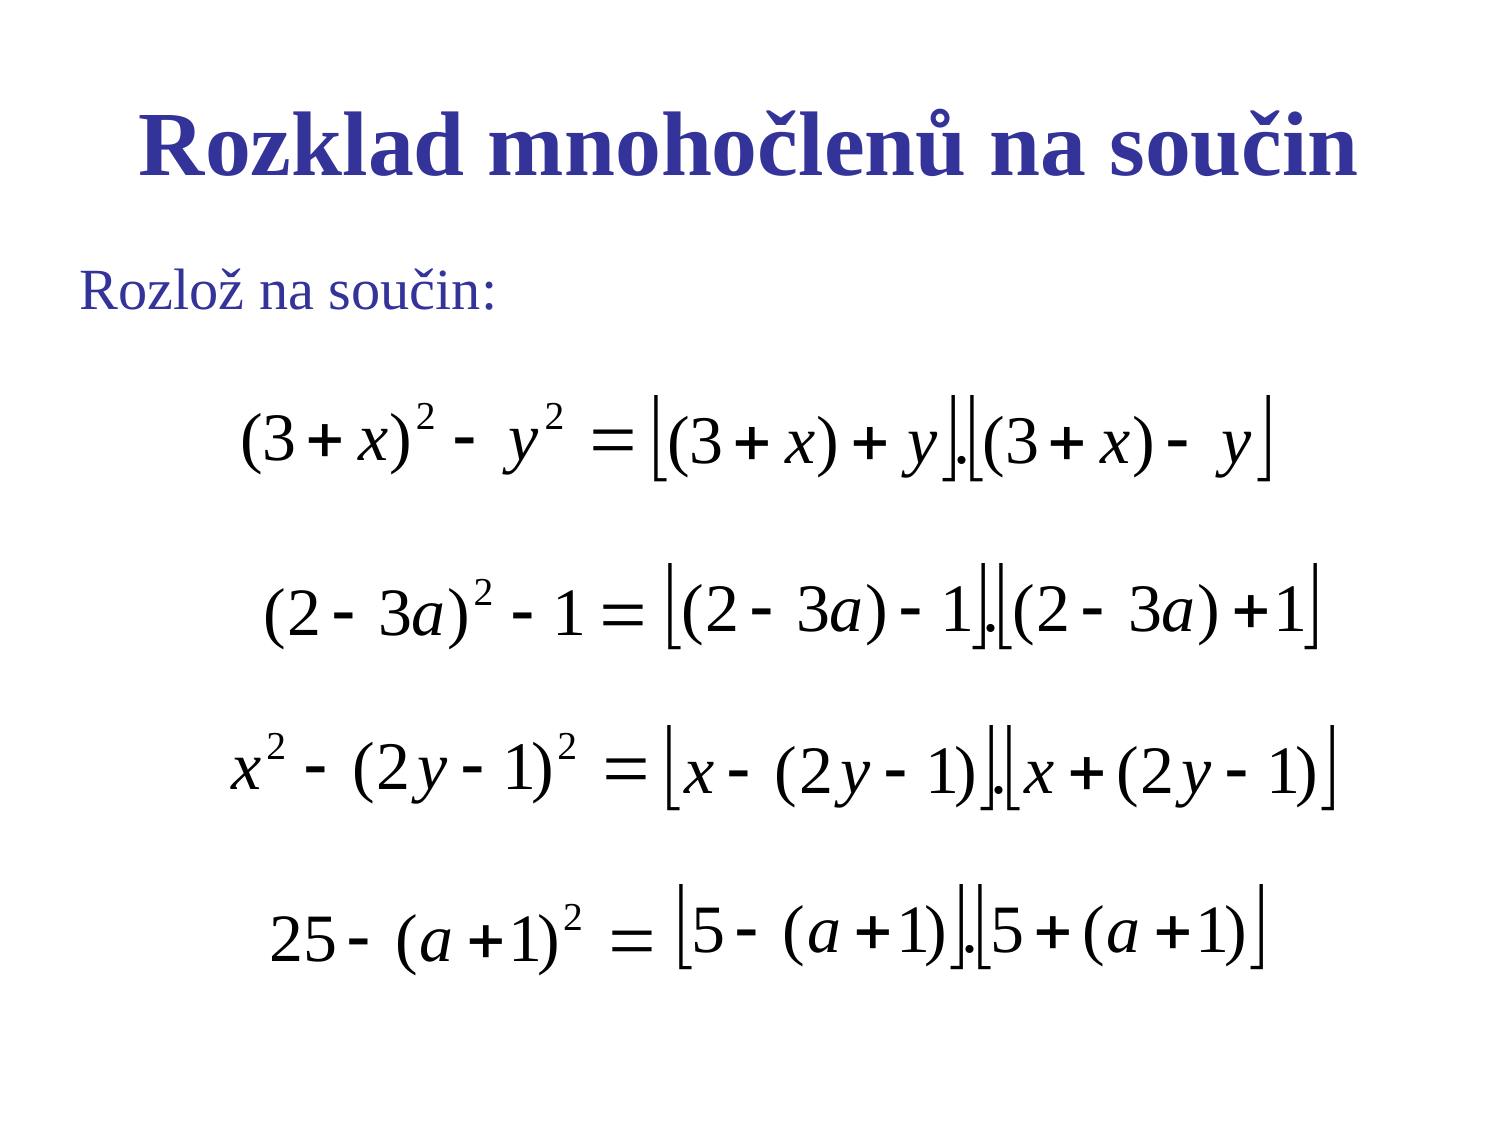

# Rozklad mnohočlenů na součin
Rozlož na součin: